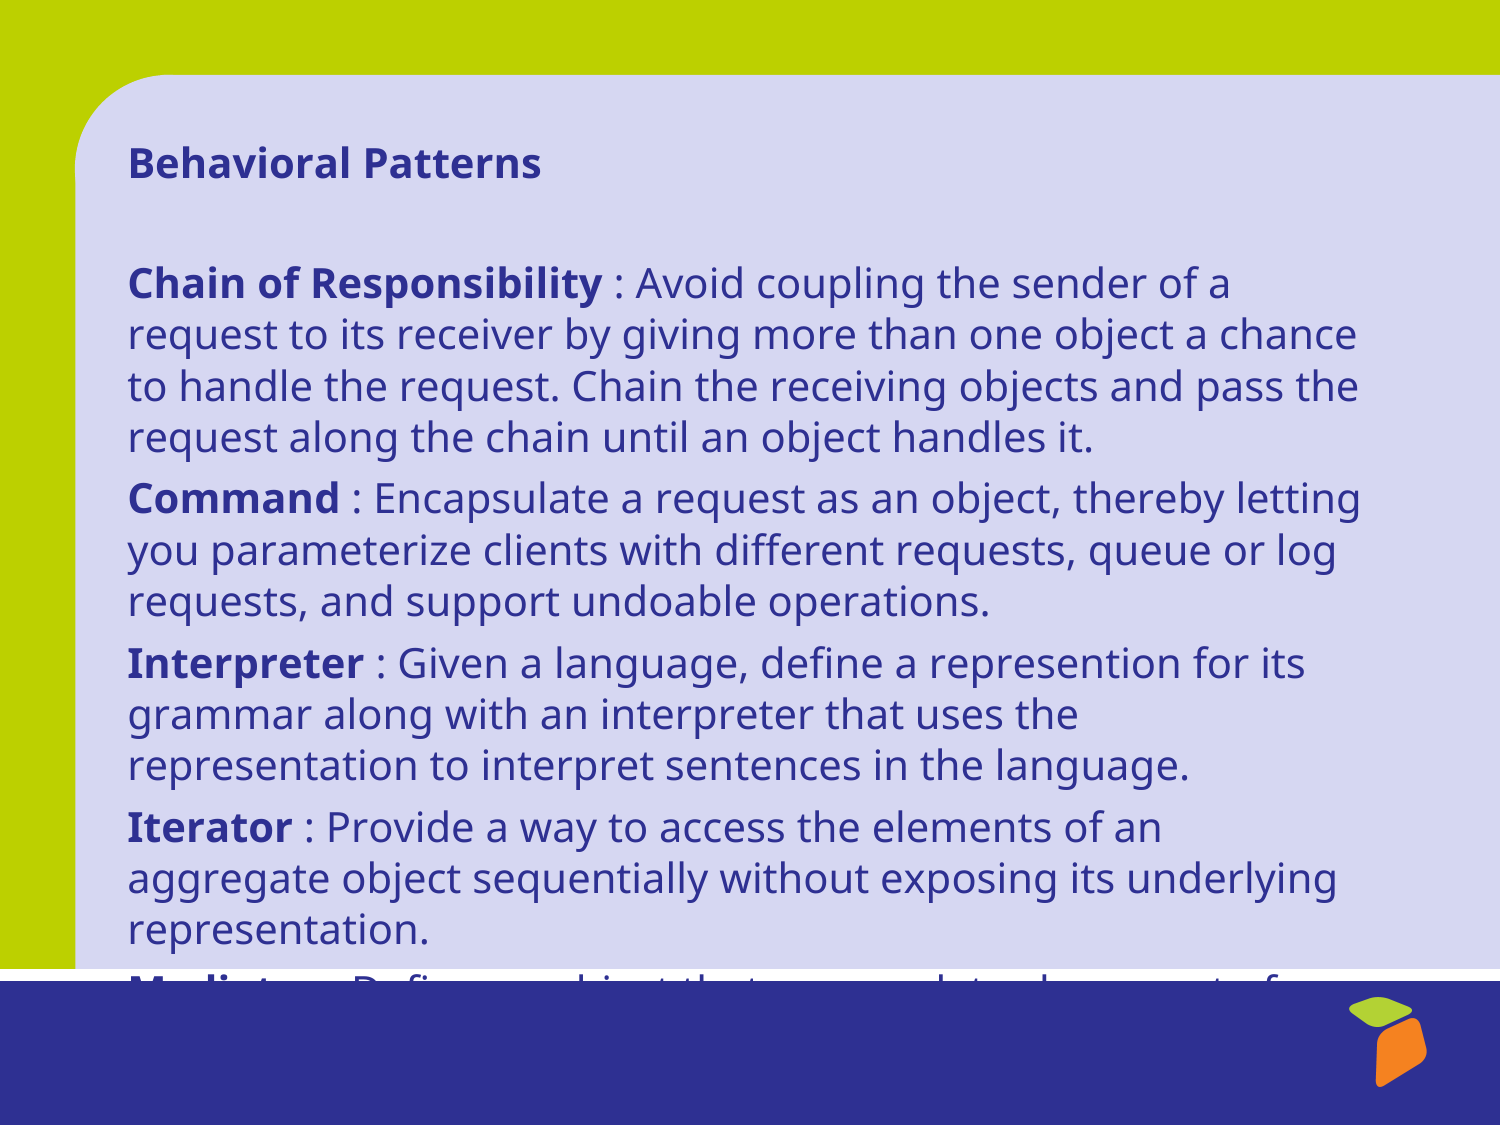

# Behavioral Patterns
Chain of Responsibility : Avoid coupling the sender of a request to its receiver by giving more than one object a chance to handle the request. Chain the receiving objects and pass the request along the chain until an object handles it.
Command : Encapsulate a request as an object, thereby letting you parameterize clients with different requests, queue or log requests, and support undoable operations.
Interpreter : Given a language, define a represention for its grammar along with an interpreter that uses the representation to interpret sentences in the language.
Iterator : Provide a way to access the elements of an aggregate object sequentially without exposing its underlying representation.
Mediator : Define an object that encapsulates how a set of objects interact. Mediator promotes loose coupling by keeping objects from referring to each other explicitly, and it lets you vary their interaction independently.